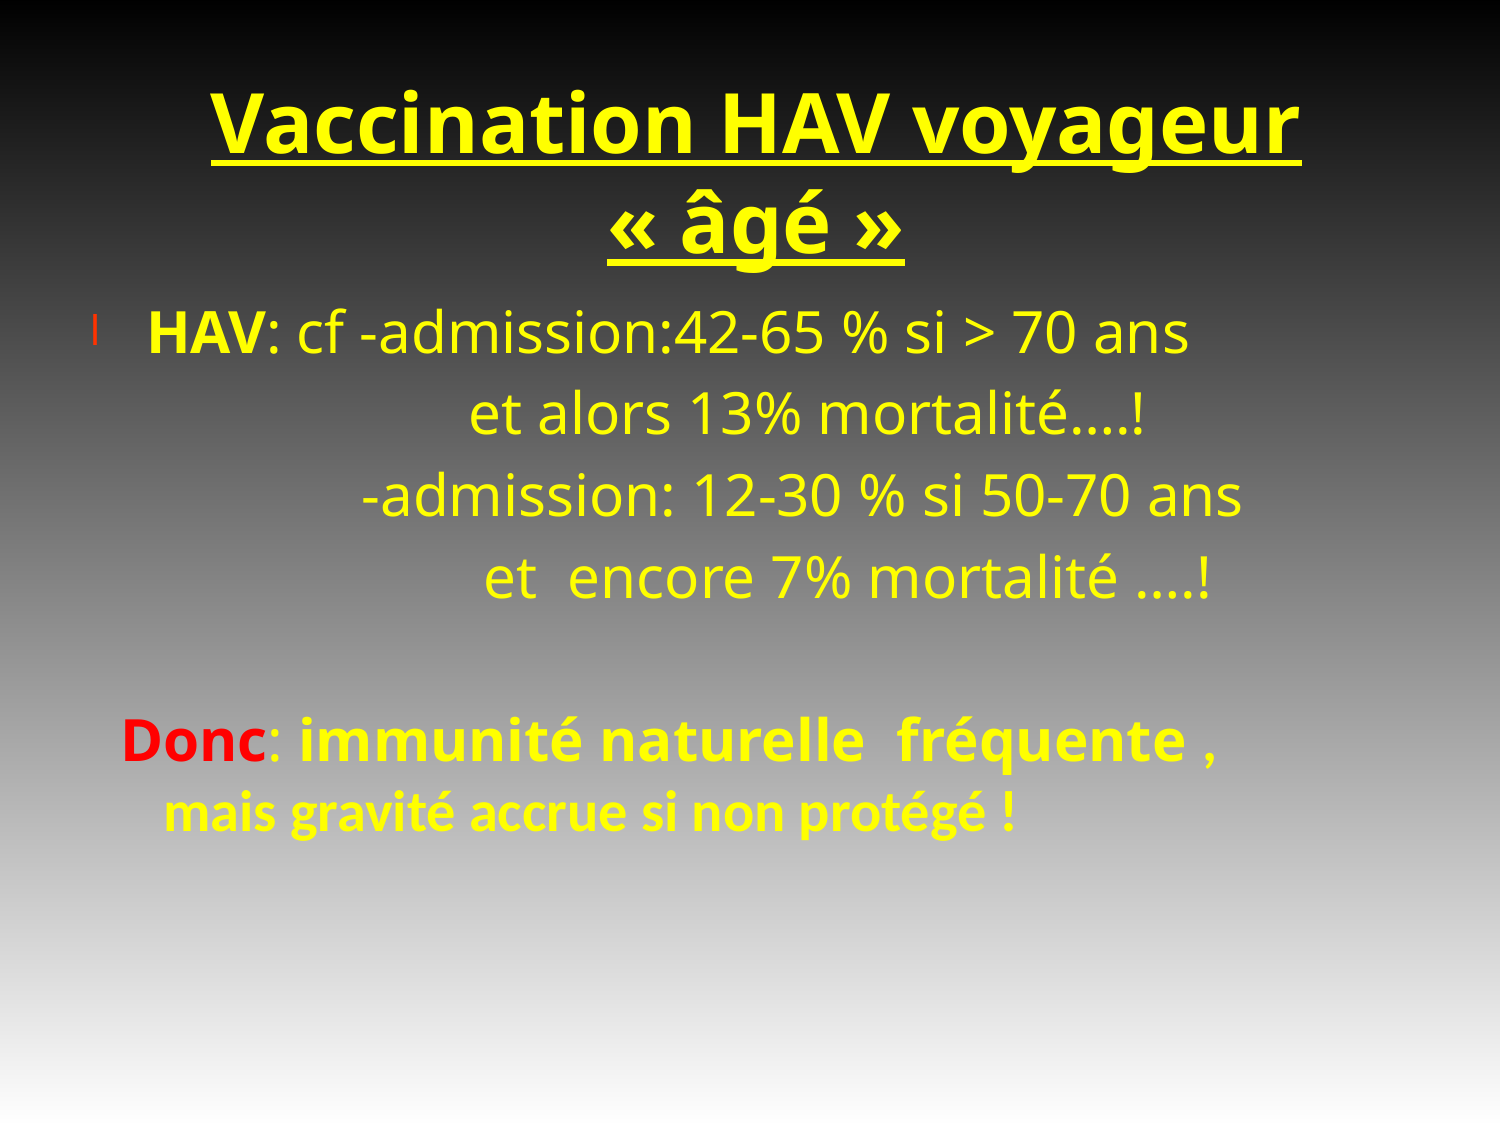

# Vaccination HAV voyageur « âgé »
HAV: cf -admission:42-65 % si > 70 ans
	 et alors 13% mortalité….!
	 -admission: 12-30 % si 50-70 ans
	 et encore 7% mortalité ….!
 Donc: immunité naturelle fréquente , 				mais gravité accrue si non protégé !